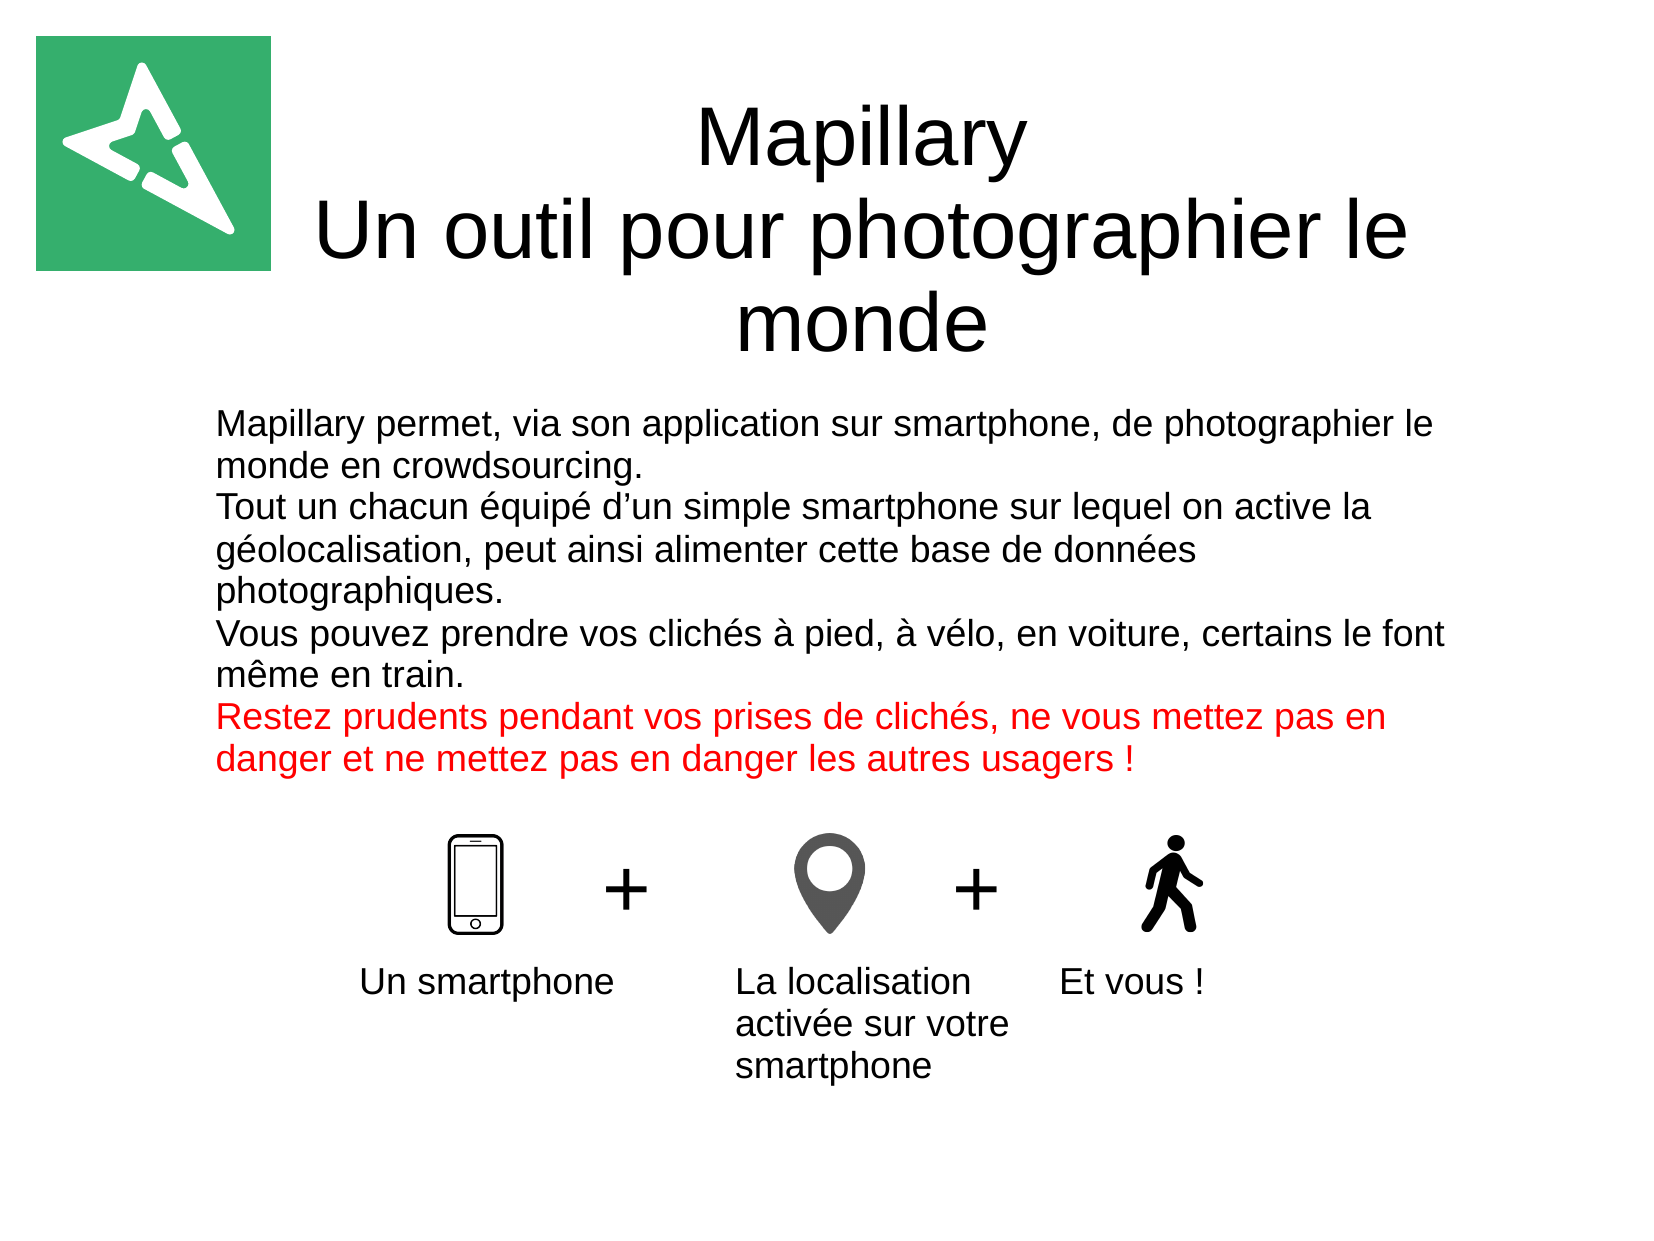

Mapillary
Un outil pour photographier le monde
Mapillary permet, via son application sur smartphone, de photographier le monde en crowdsourcing.
Tout un chacun équipé d’un simple smartphone sur lequel on active la géolocalisation, peut ainsi alimenter cette base de données photographiques.
Vous pouvez prendre vos clichés à pied, à vélo, en voiture, certains le font même en train.
Restez prudents pendant vos prises de clichés, ne vous mettez pas en danger et ne mettez pas en danger les autres usagers !
| | + | | + | |
| --- | --- | --- | --- | --- |
| Un smartphone | | La localisation activée sur votre smartphone | | Et vous ! |